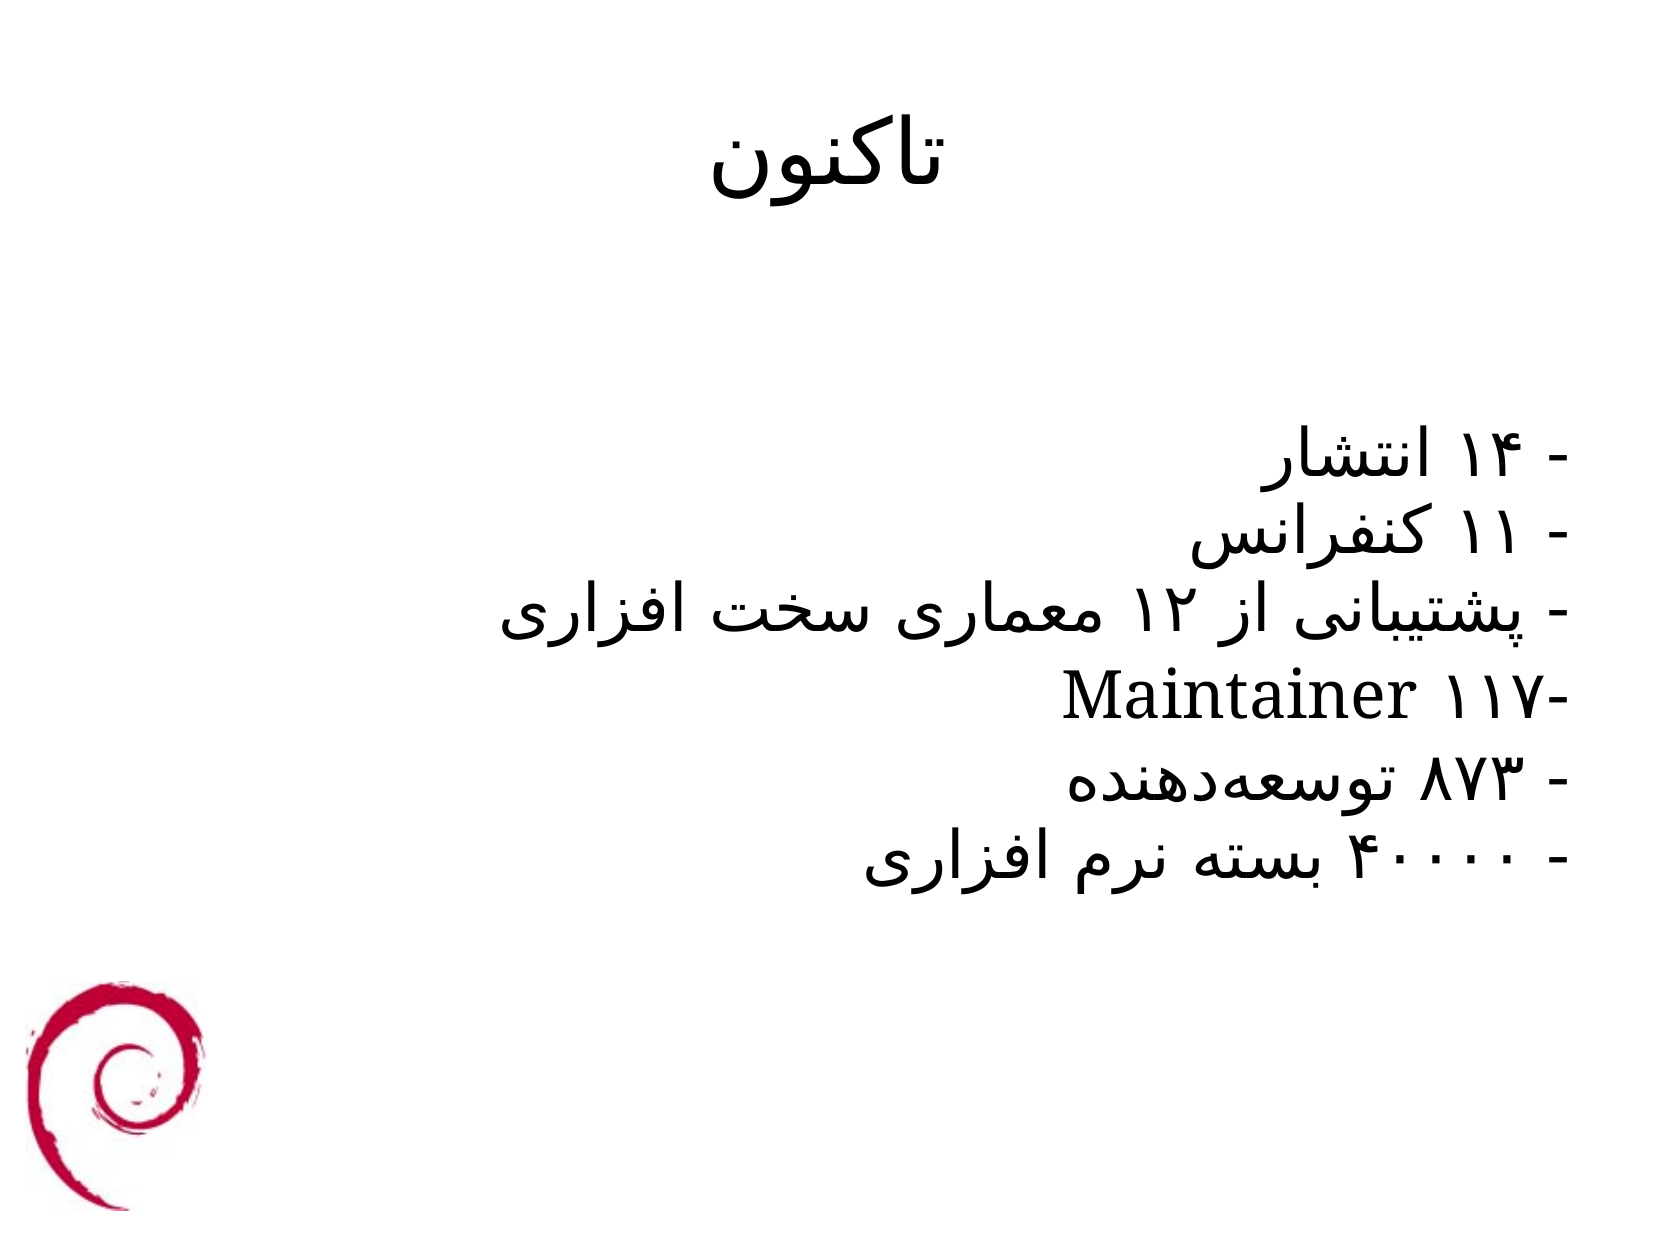

# تاکنون
- ۱۴ انتشار
- ۱۱ کنفرانس
- پشتیبانی از ۱۲ معماری سخت افزاری
-۱۱۷ Maintainer
- ۸۷۳ توسعه‌دهنده
- ۴۰۰۰۰ بسته نرم افزاری